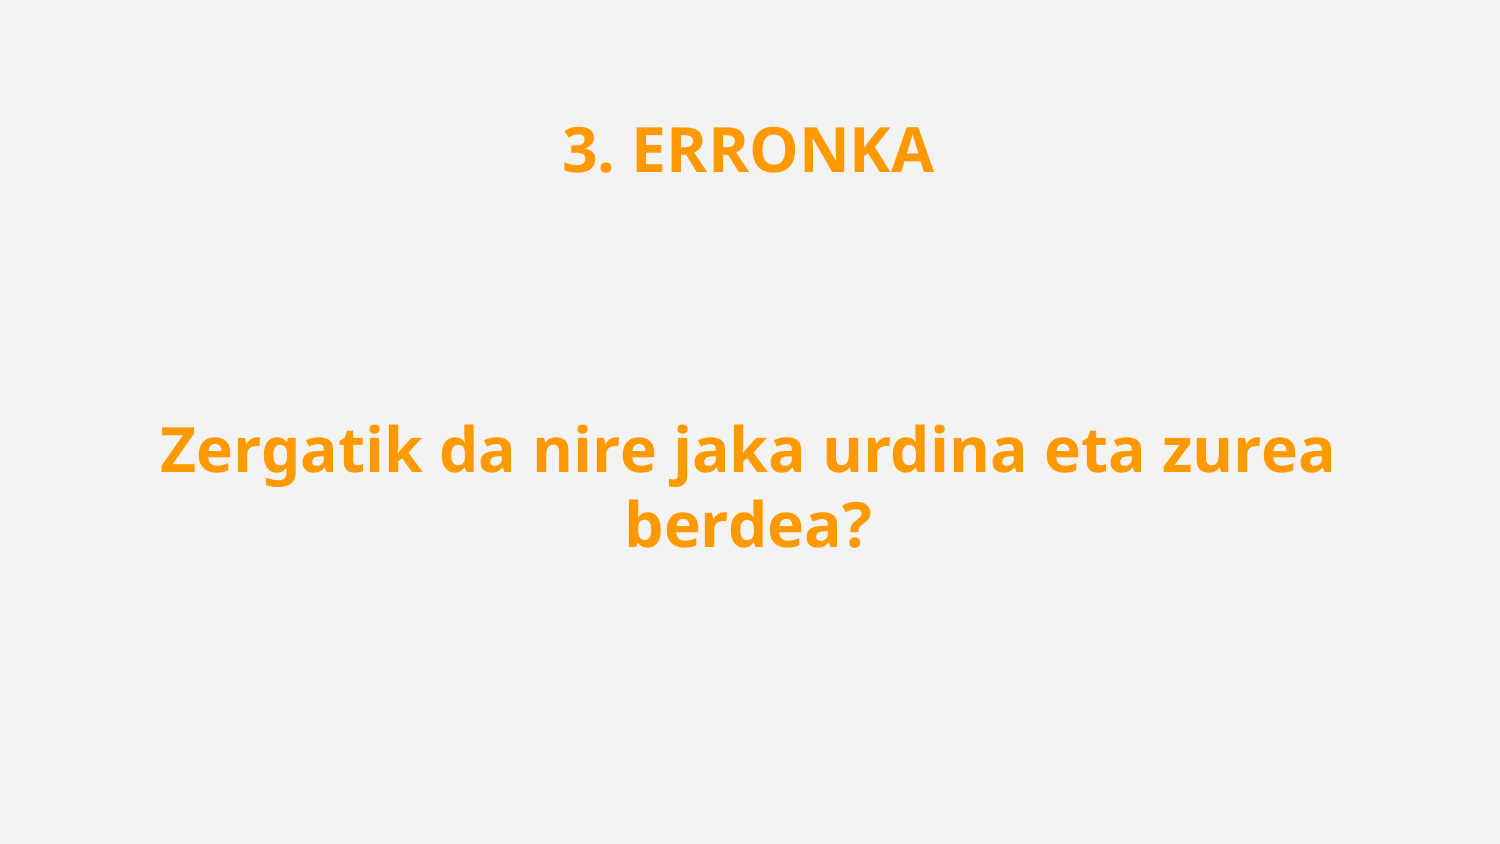

3. ERRONKA
Zergatik da nire jaka urdina eta zurea berdea?